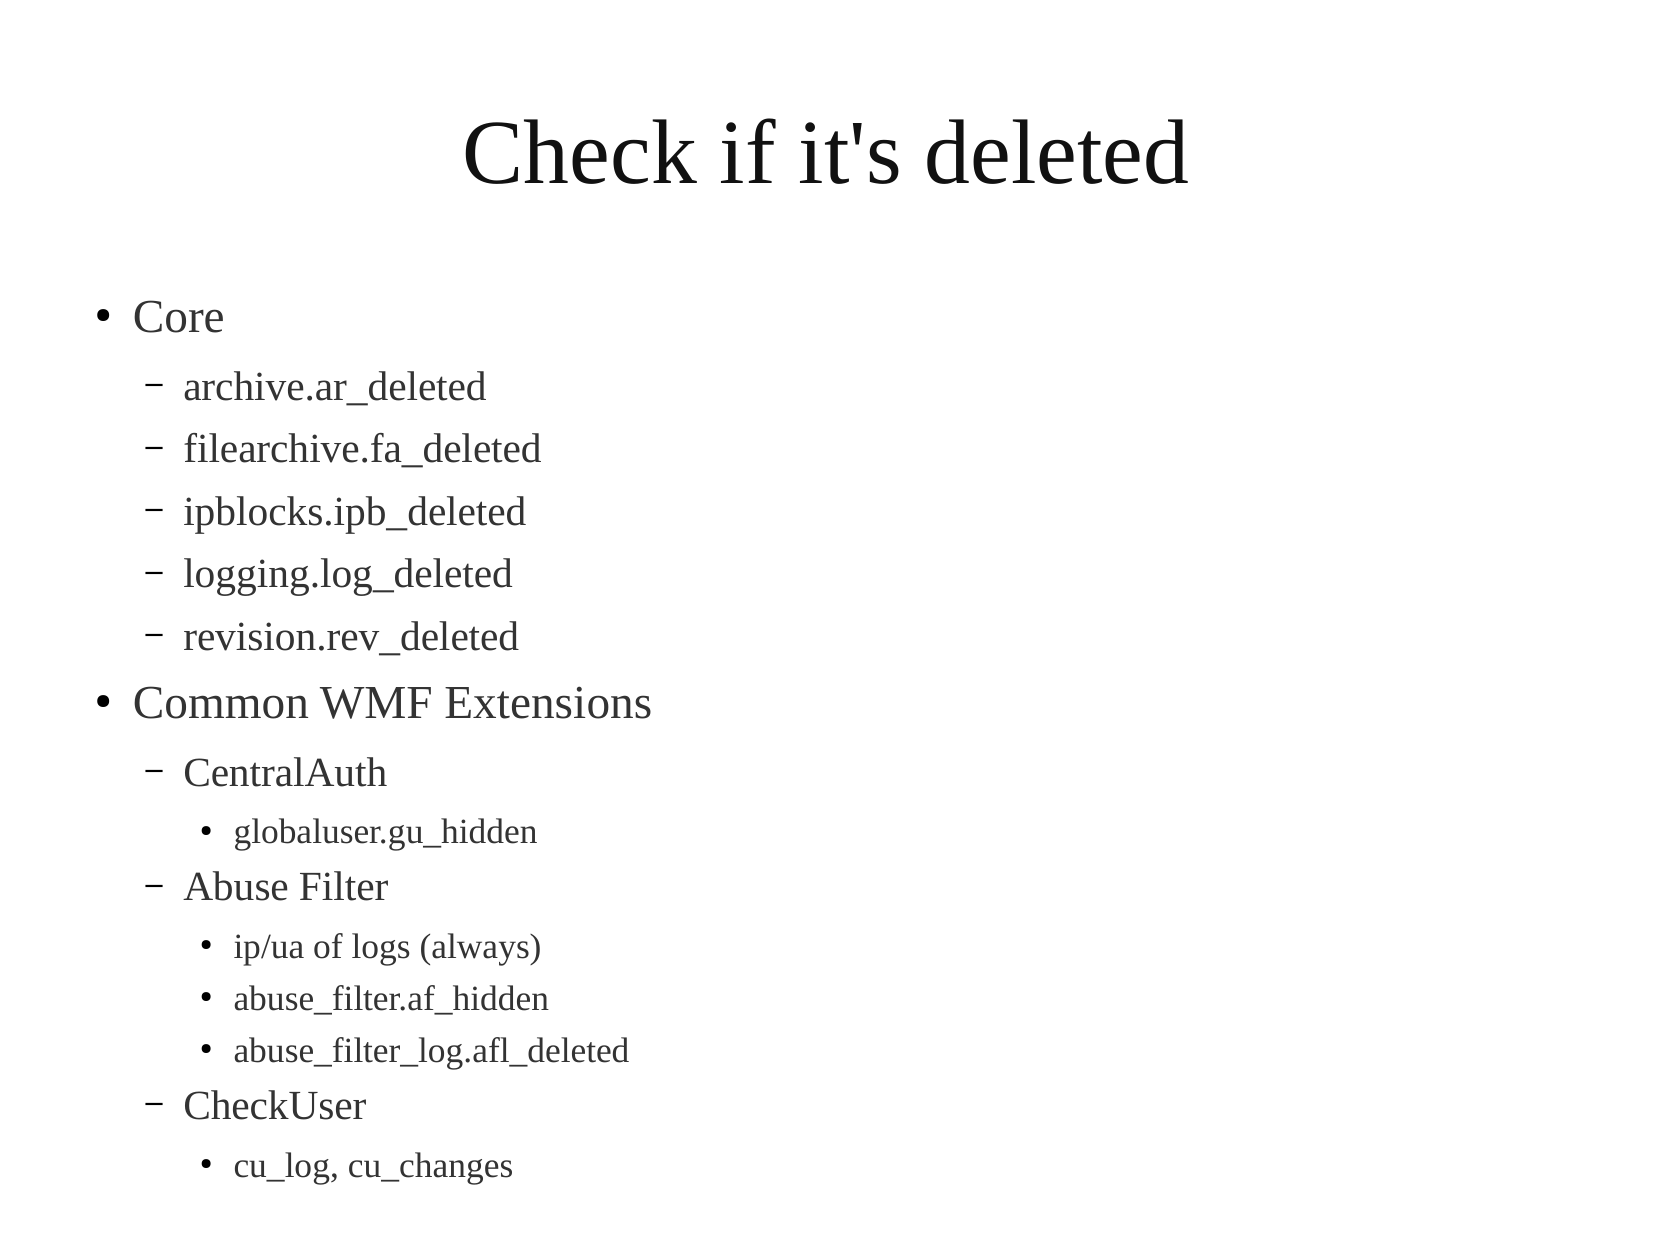

# Check if it's deleted
Core
archive.ar_deleted
filearchive.fa_deleted
ipblocks.ipb_deleted
logging.log_deleted
revision.rev_deleted
Common WMF Extensions
CentralAuth
globaluser.gu_hidden
Abuse Filter
ip​/ua of logs (always)
abuse_filter.af_hidden
abuse_filter_log.afl_deleted
CheckUser
cu_log, cu_changes